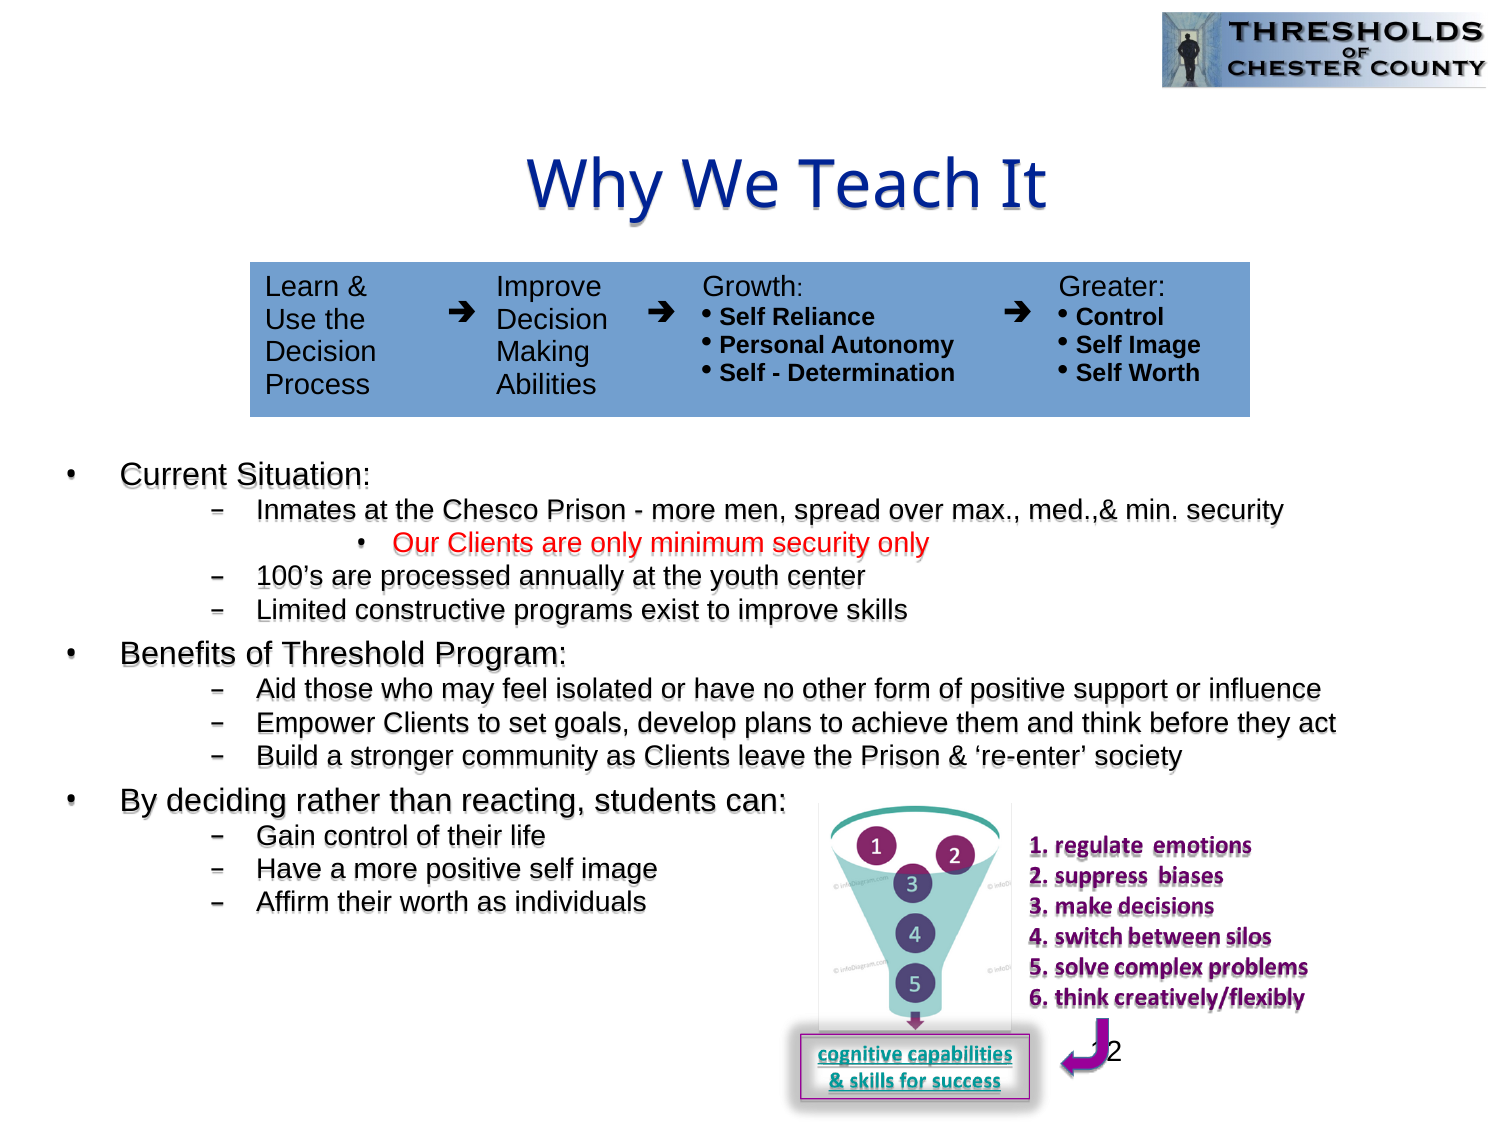

# Why We Teach It
| Learn & Use the Decision Process |  | Improve Decision Making Abilities |  | Growth: Self Reliance Personal Autonomy Self - Determination |  | Greater: Control Self Image Self Worth |
| --- | --- | --- | --- | --- | --- | --- |
Current Situation:
Inmates at the Chesco Prison - more men, spread over max., med.,& min. security
Our Clients are only minimum security only
100’s are processed annually at the youth center
Limited constructive programs exist to improve skills
Benefits of Threshold Program:
Aid those who may feel isolated or have no other form of positive support or influence
Empower Clients to set goals, develop plans to achieve them and think before they act
Build a stronger community as Clients leave the Prison & ‘re-enter’ society
By deciding rather than reacting, students can:
Gain control of their life
Have a more positive self image
Affirm their worth as individuals
12